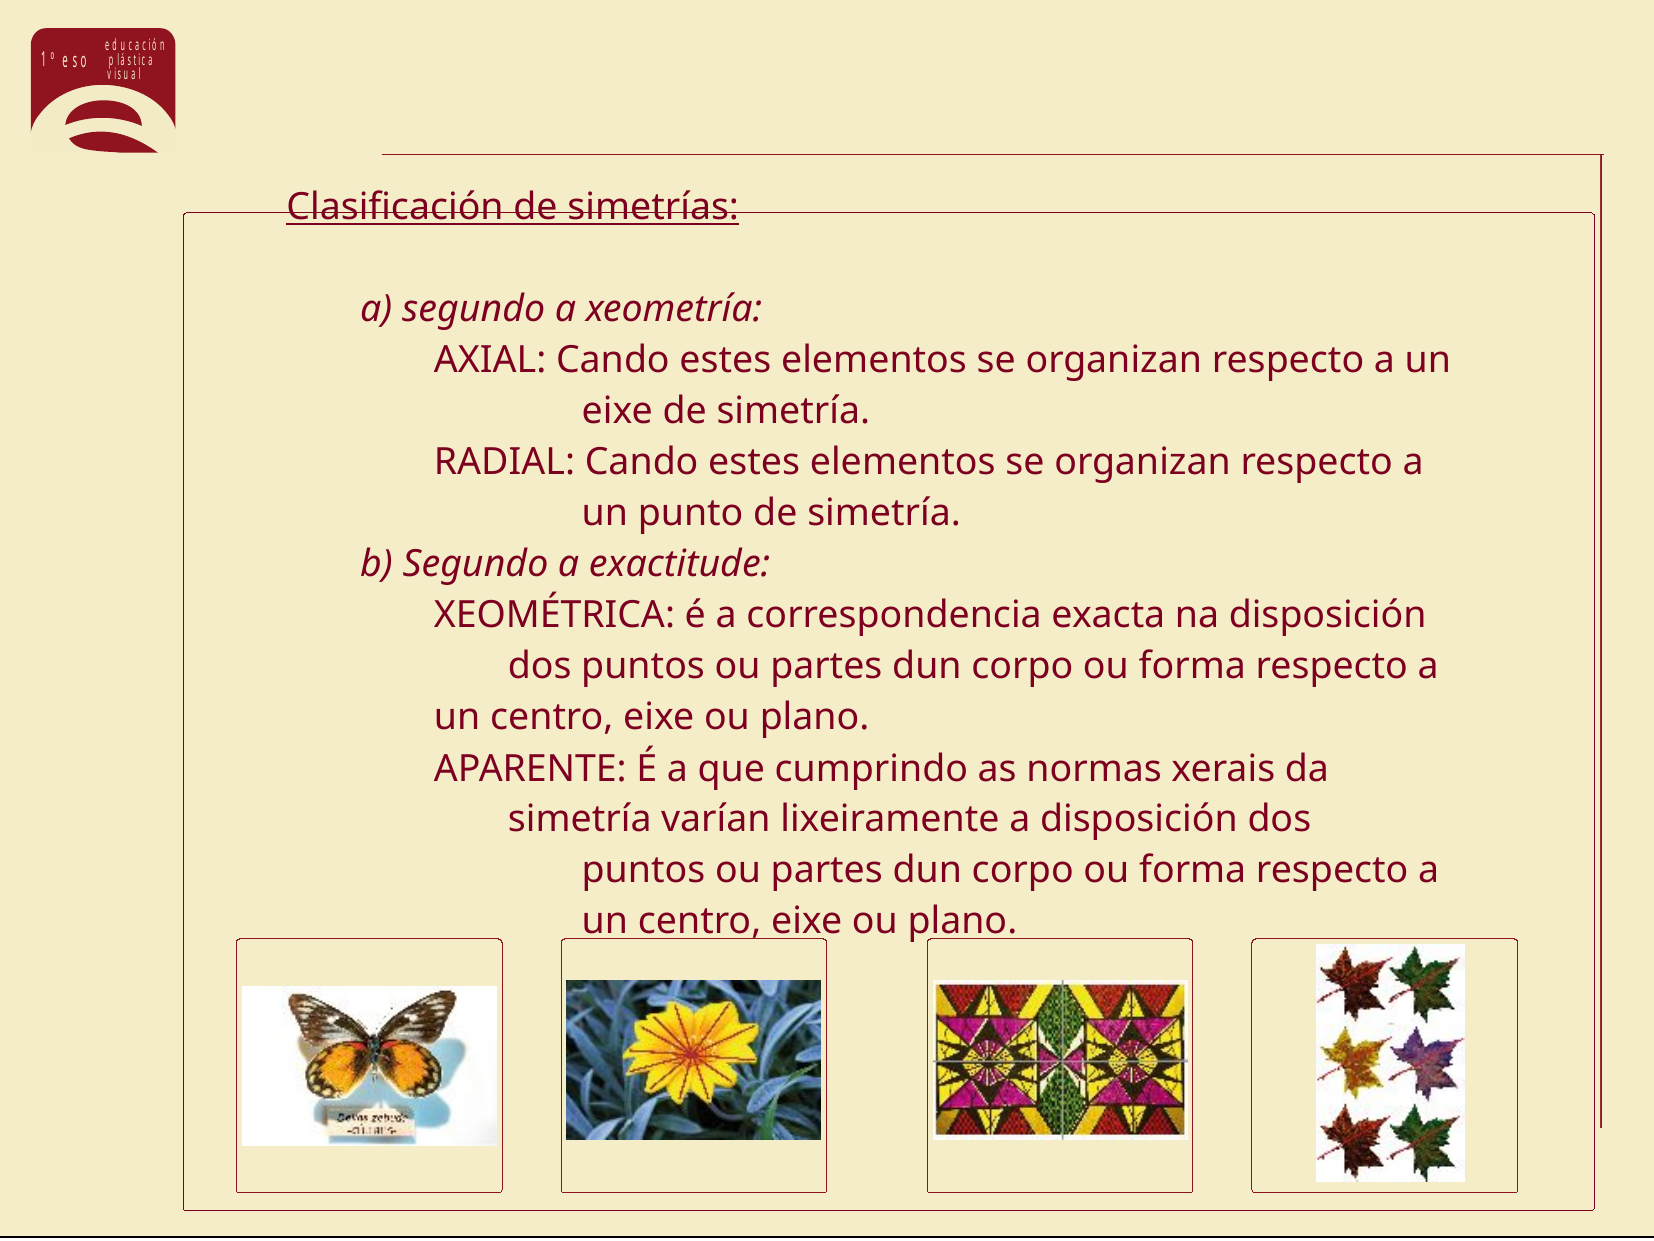

Clasificación de simetrías:
		a) segundo a xeometría:
			AXIAL: Cando estes elementos se organizan respecto a un
					eixe de simetría.
			RADIAL: Cando estes elementos se organizan respecto a
					un punto de simetría.
		b) Segundo a exactitude:
			XEOMÉTRICA: é a correspondencia exacta na disposición 						dos puntos ou partes dun corpo ou forma respecto a 					un centro, eixe ou plano.
			APARENTE: É a que cumprindo as normas xerais da 							simetría varían lixeiramente a disposición dos
					puntos ou partes dun corpo ou forma respecto a
					un centro, eixe ou plano.
#